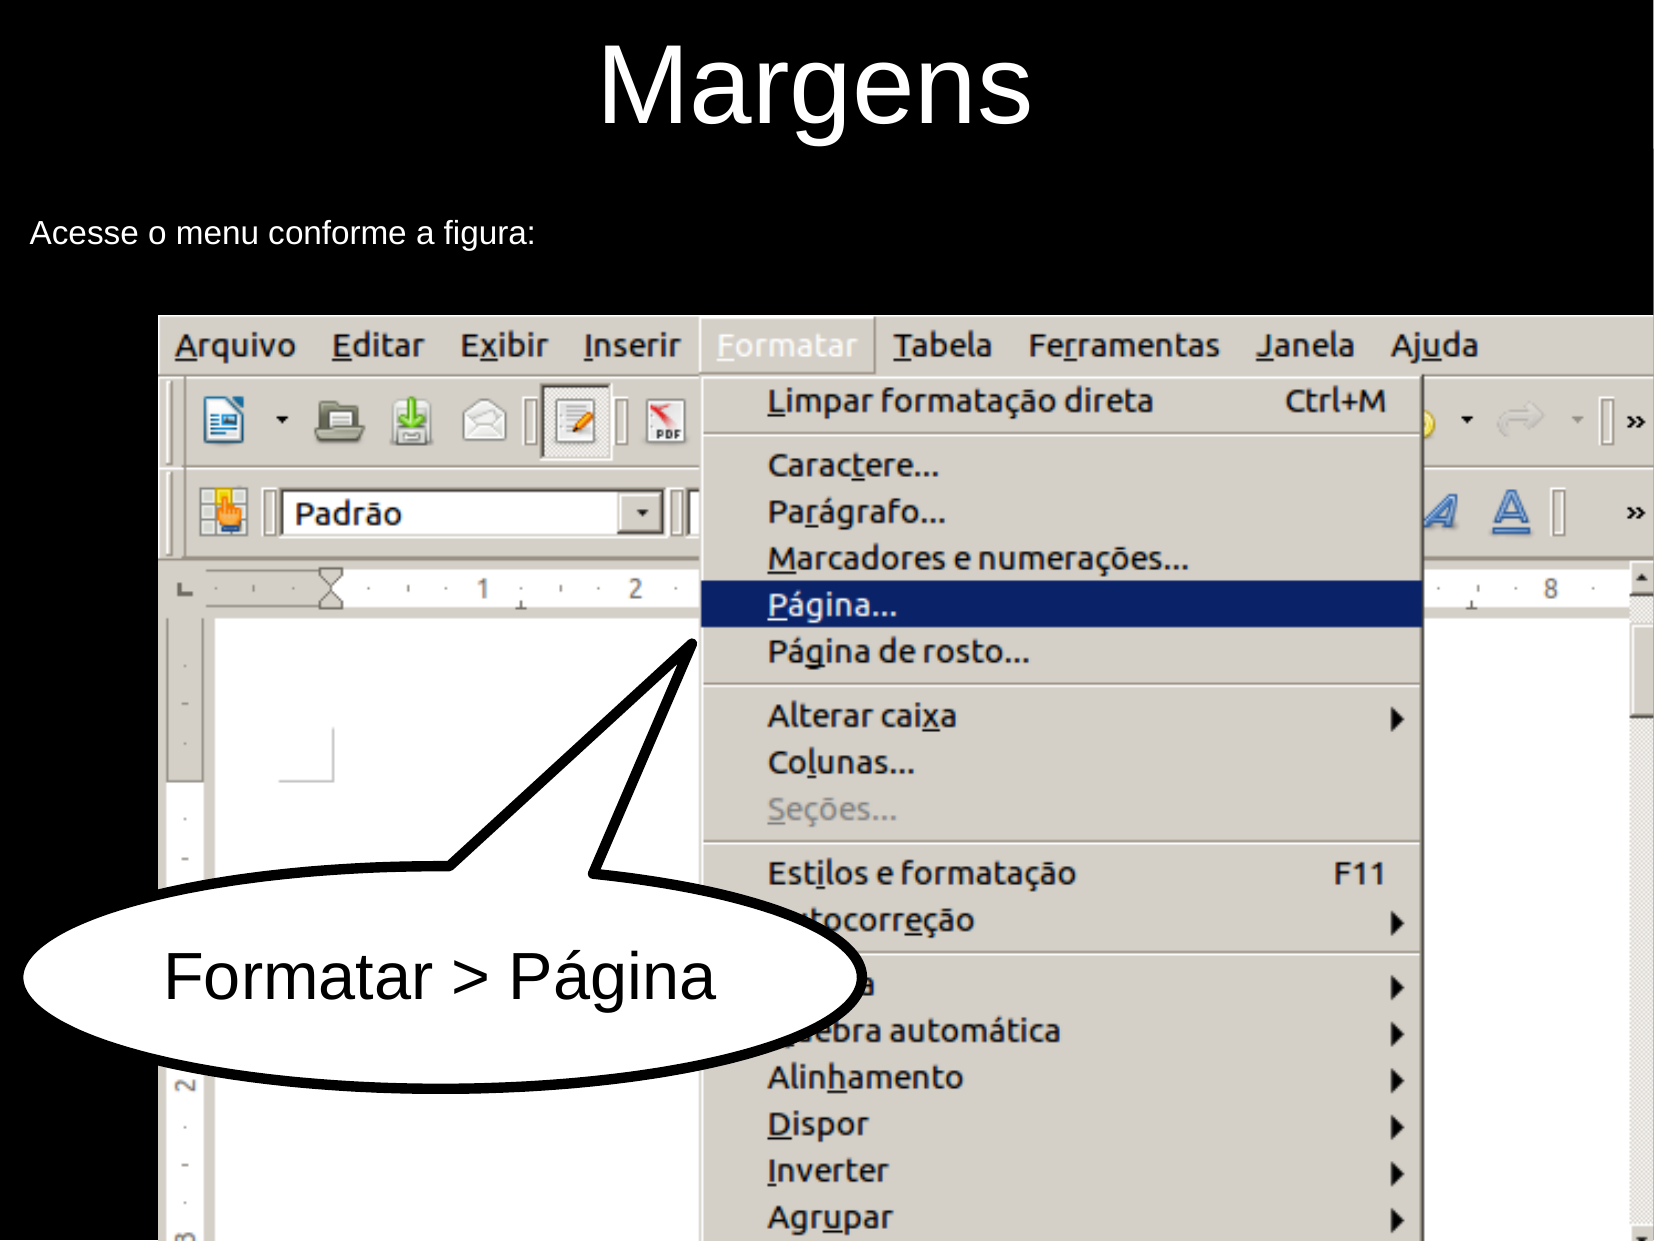

# Margens
Acesse o menu conforme a figura:
Formatar > Página